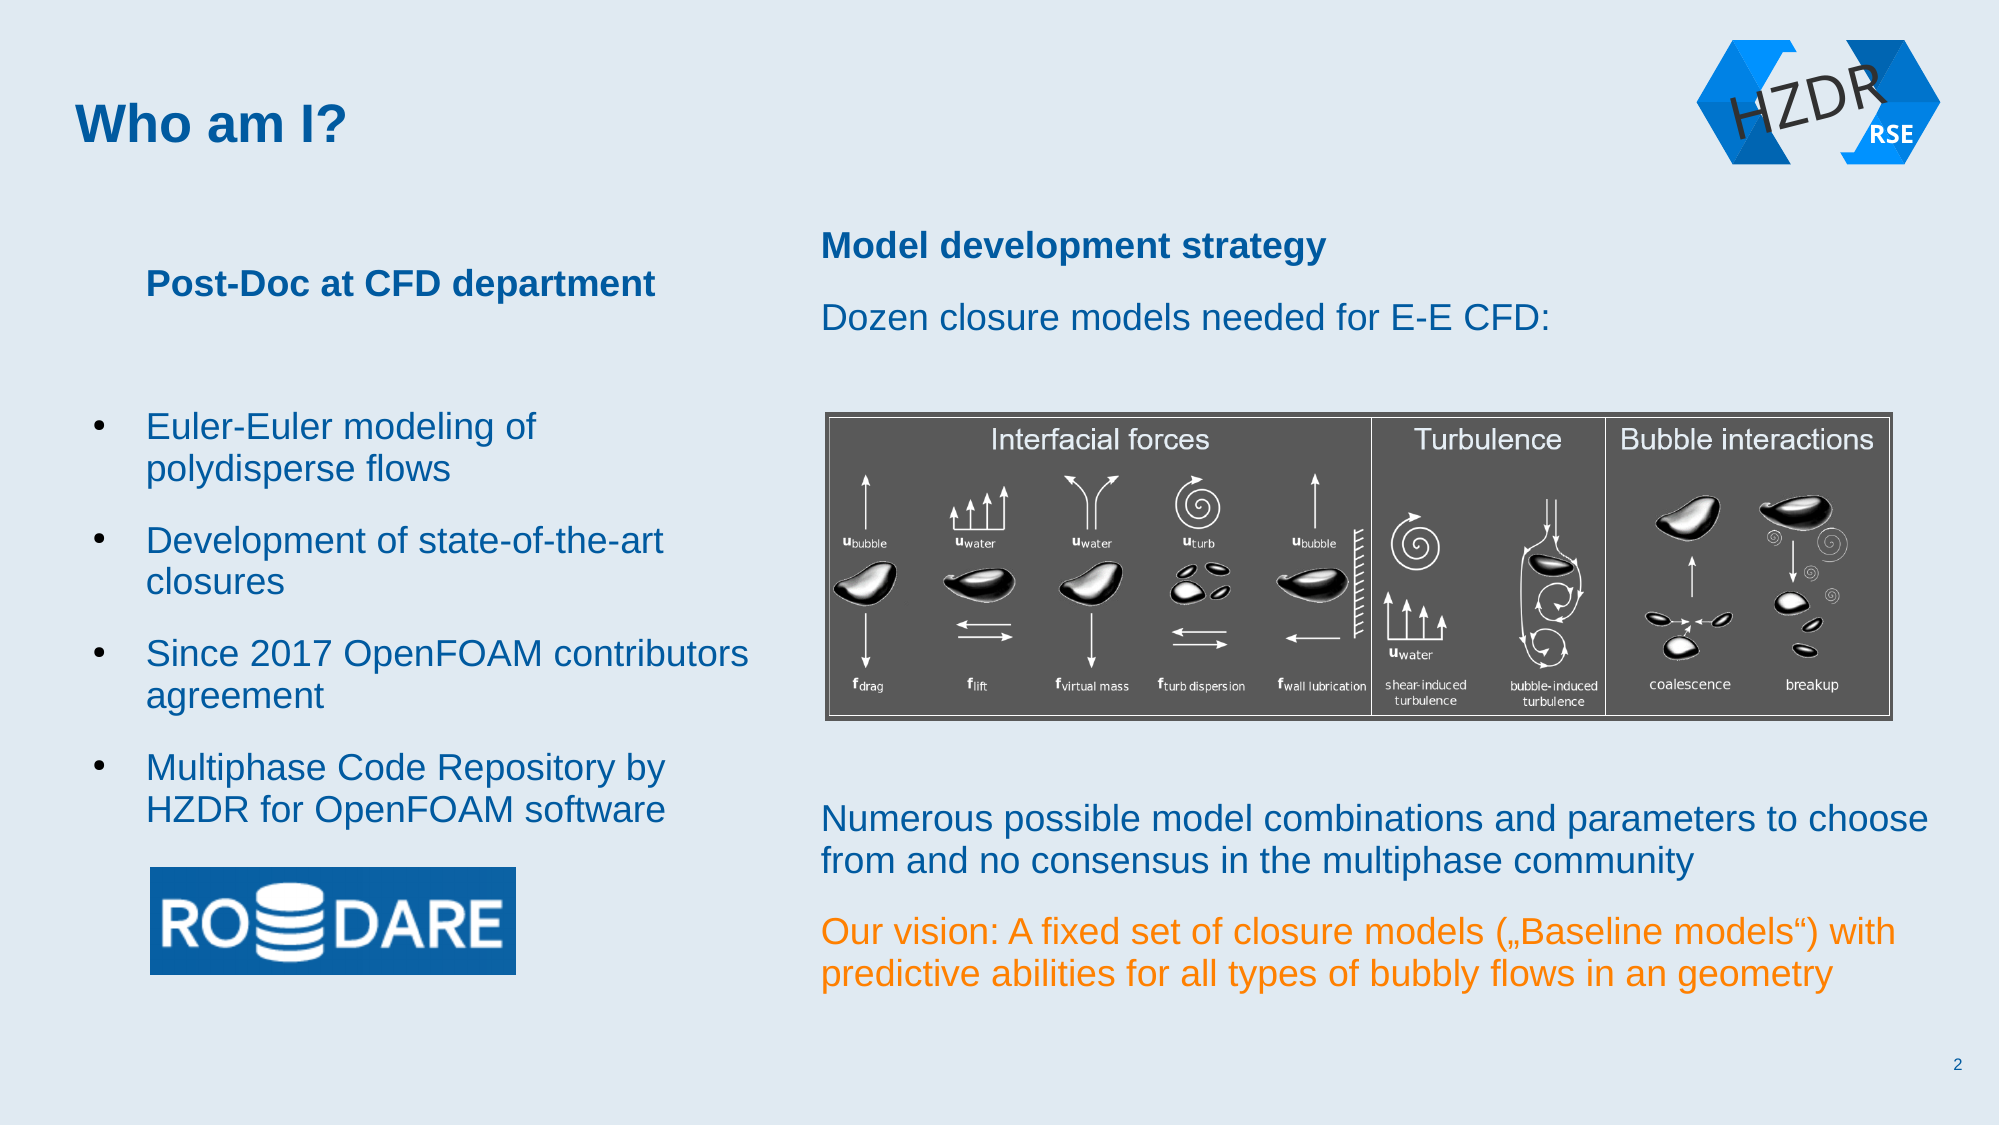

# Who am I?
Model development strategy
Dozen closure models needed for E-E CFD:
Numerous possible model combinations and parameters to choose from and no consensus in the multiphase community
Our vision: A fixed set of closure models („Baseline models“) with predictive abilities for all types of bubbly flows in an geometry
Post-Doc at CFD department
Euler-Euler modeling of polydisperse flows
Development of state-of-the-art closures
Since 2017 OpenFOAM contributors agreement
Multiphase Code Repository by HZDR for OpenFOAM software